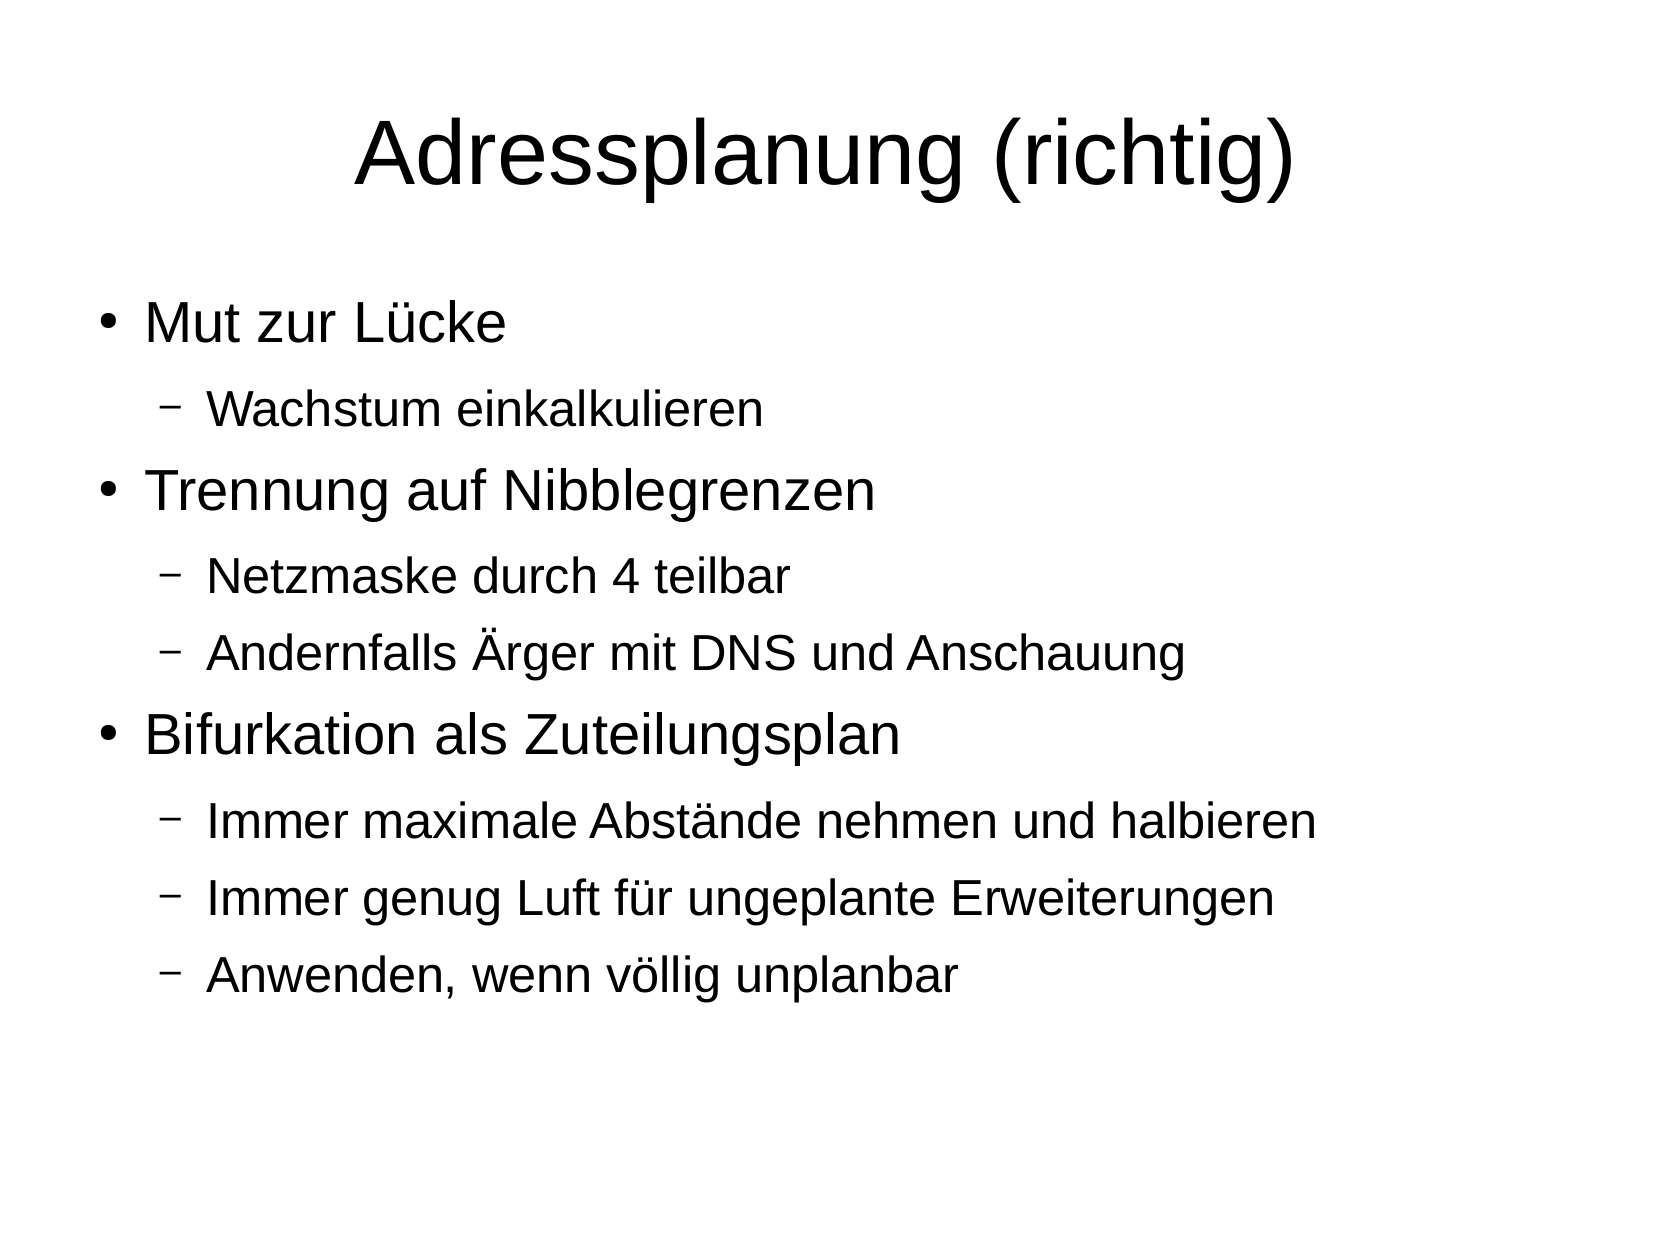

# Adressplanung (richtig)
Mut zur Lücke
Wachstum einkalkulieren
Trennung auf Nibblegrenzen
Netzmaske durch 4 teilbar
Andernfalls Ärger mit DNS und Anschauung
Bifurkation als Zuteilungsplan
Immer maximale Abstände nehmen und halbieren
Immer genug Luft für ungeplante Erweiterungen
Anwenden, wenn völlig unplanbar